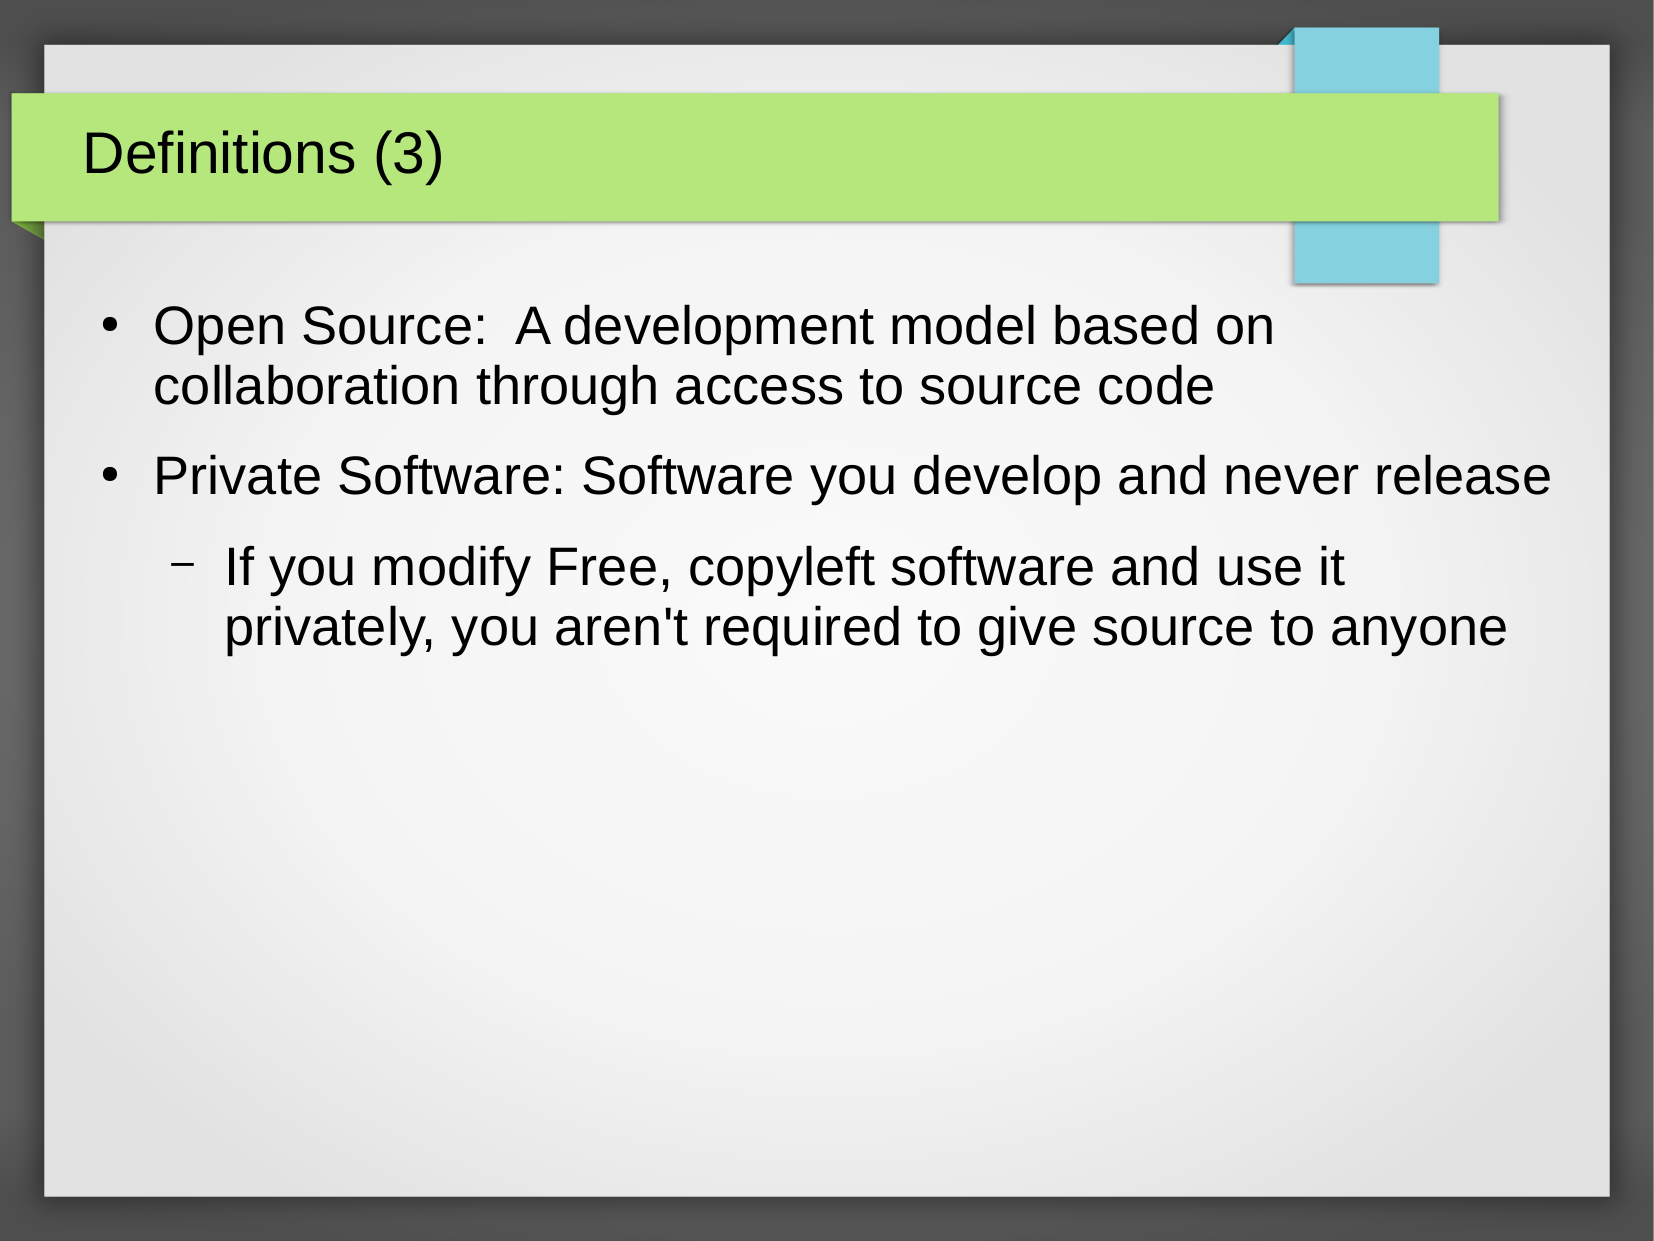

# Definitions (3)
Open Source: A development model based on collaboration through access to source code
Private Software: Software you develop and never release
If you modify Free, copyleft software and use it privately, you aren't required to give source to anyone